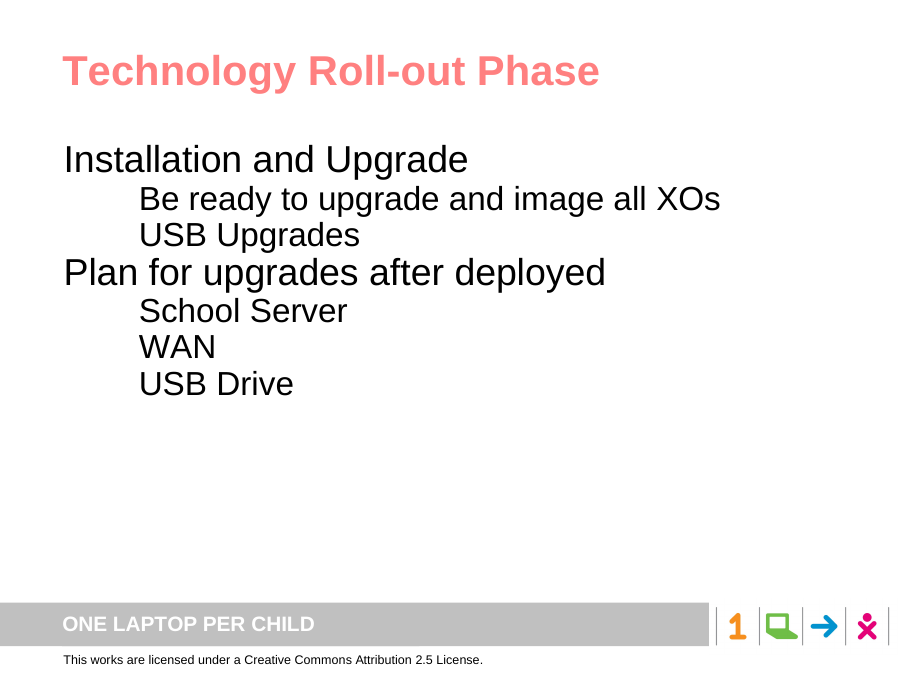

# Technology Roll-out Phase
Installation and Upgrade
Be ready to upgrade and image all XOs
USB Upgrades
Plan for upgrades after deployed
School Server
WAN
USB Drive